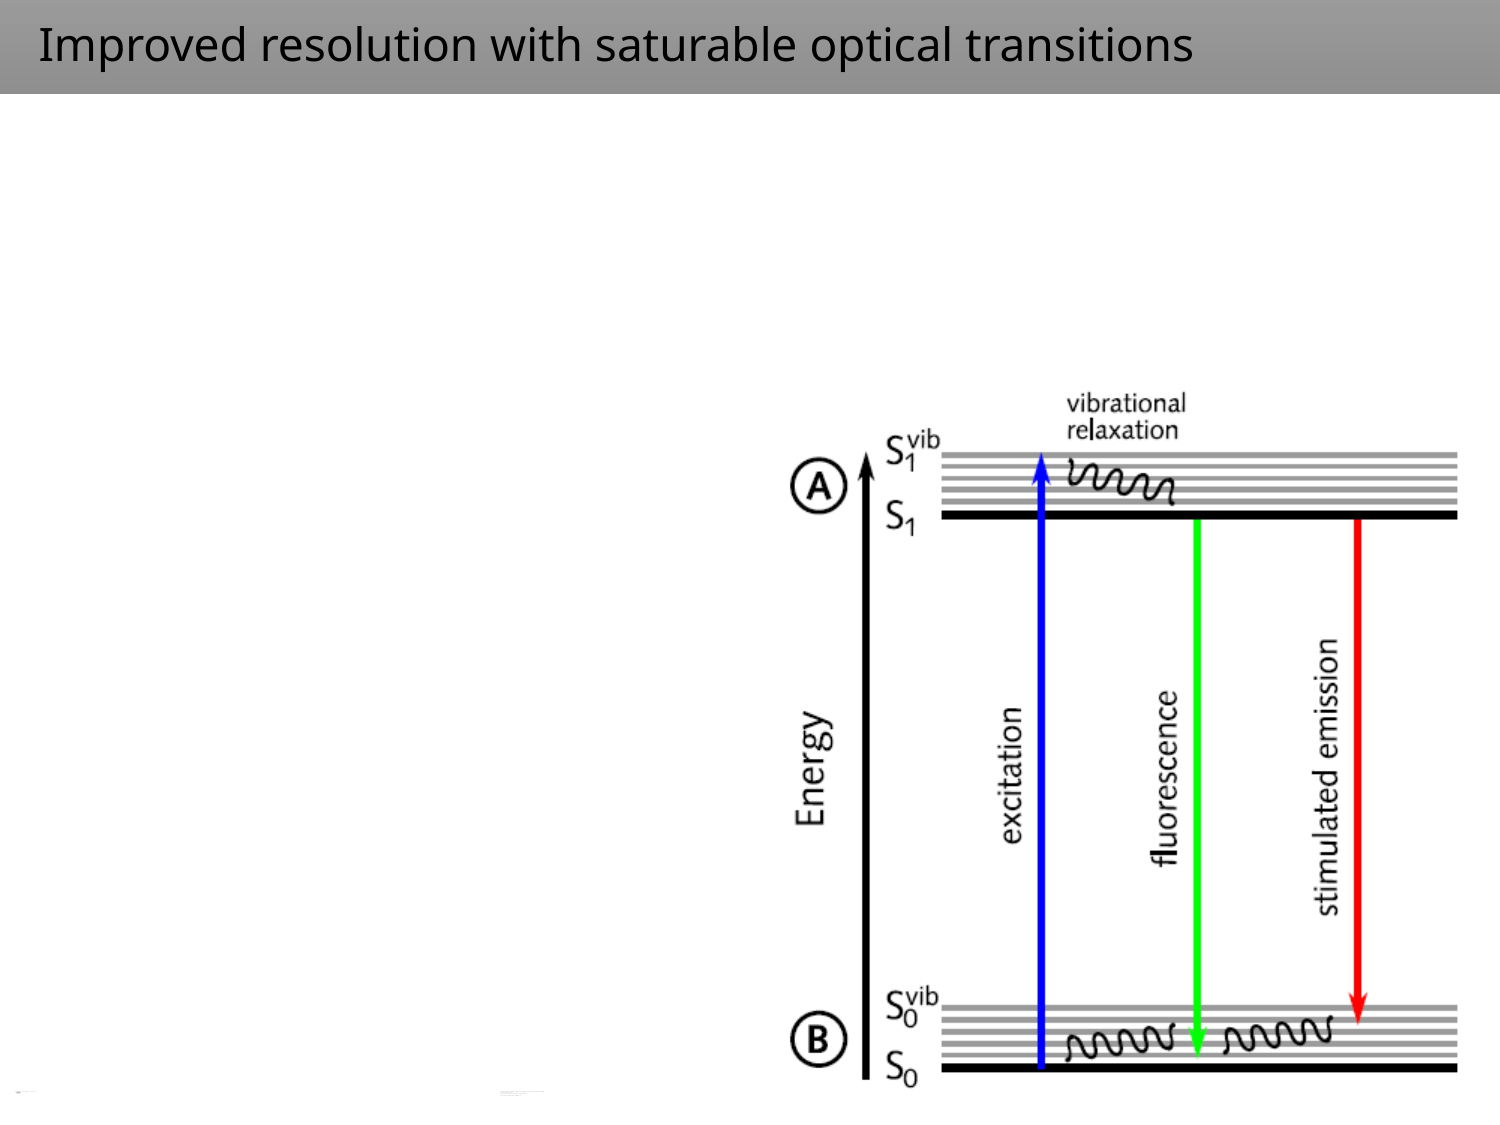

# Improved resolution with saturable optical transitions
TO improve the resolution of a microscope beyond the diffraction limit, the extent of the PSF must be reduced
Strategies to reduce PSF
reversible saturable optical (fluorescent) transition (RESOLFT)
stimulated emission depletion (STED)
ground state depletion (GSD)
A molecule is excited from the singlet ground state S0 into higher singlet states Svib1 , from where it relaxes to the first excited singlet state S1.
 It can return to the ground state by
spontaneous emission of a photon (fluorescence) or by stimulated emission.
A and B denote the two different state of the RESOLFT concept.